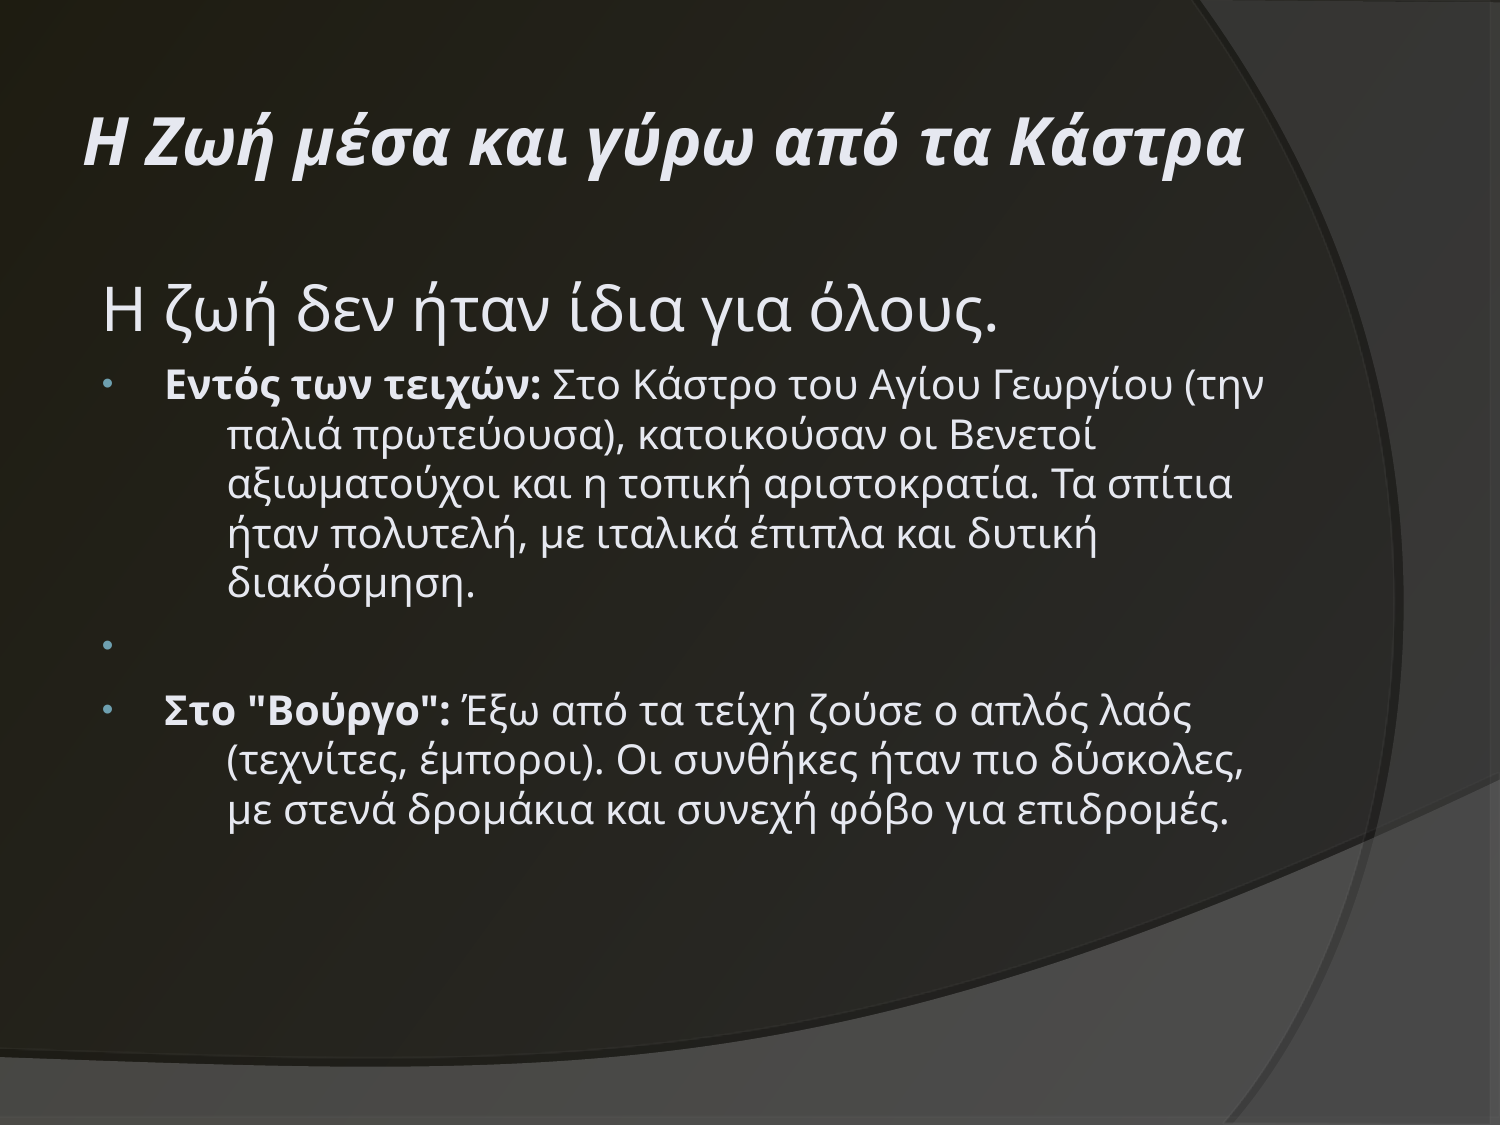

# Η Ζωή μέσα και γύρω από τα Κάστρα
Η ζωή δεν ήταν ίδια για όλους.
Εντός των τειχών: Στο Κάστρο του Αγίου Γεωργίου (την παλιά πρωτεύουσα), κατοικούσαν οι Βενετοί αξιωματούχοι και η τοπική αριστοκρατία. Τα σπίτια ήταν πολυτελή, με ιταλικά έπιπλα και δυτική διακόσμηση.
Στο "Βούργο": Έξω από τα τείχη ζούσε ο απλός λαός (τεχνίτες, έμποροι). Οι συνθήκες ήταν πιο δύσκολες, με στενά δρομάκια και συνεχή φόβο για επιδρομές.